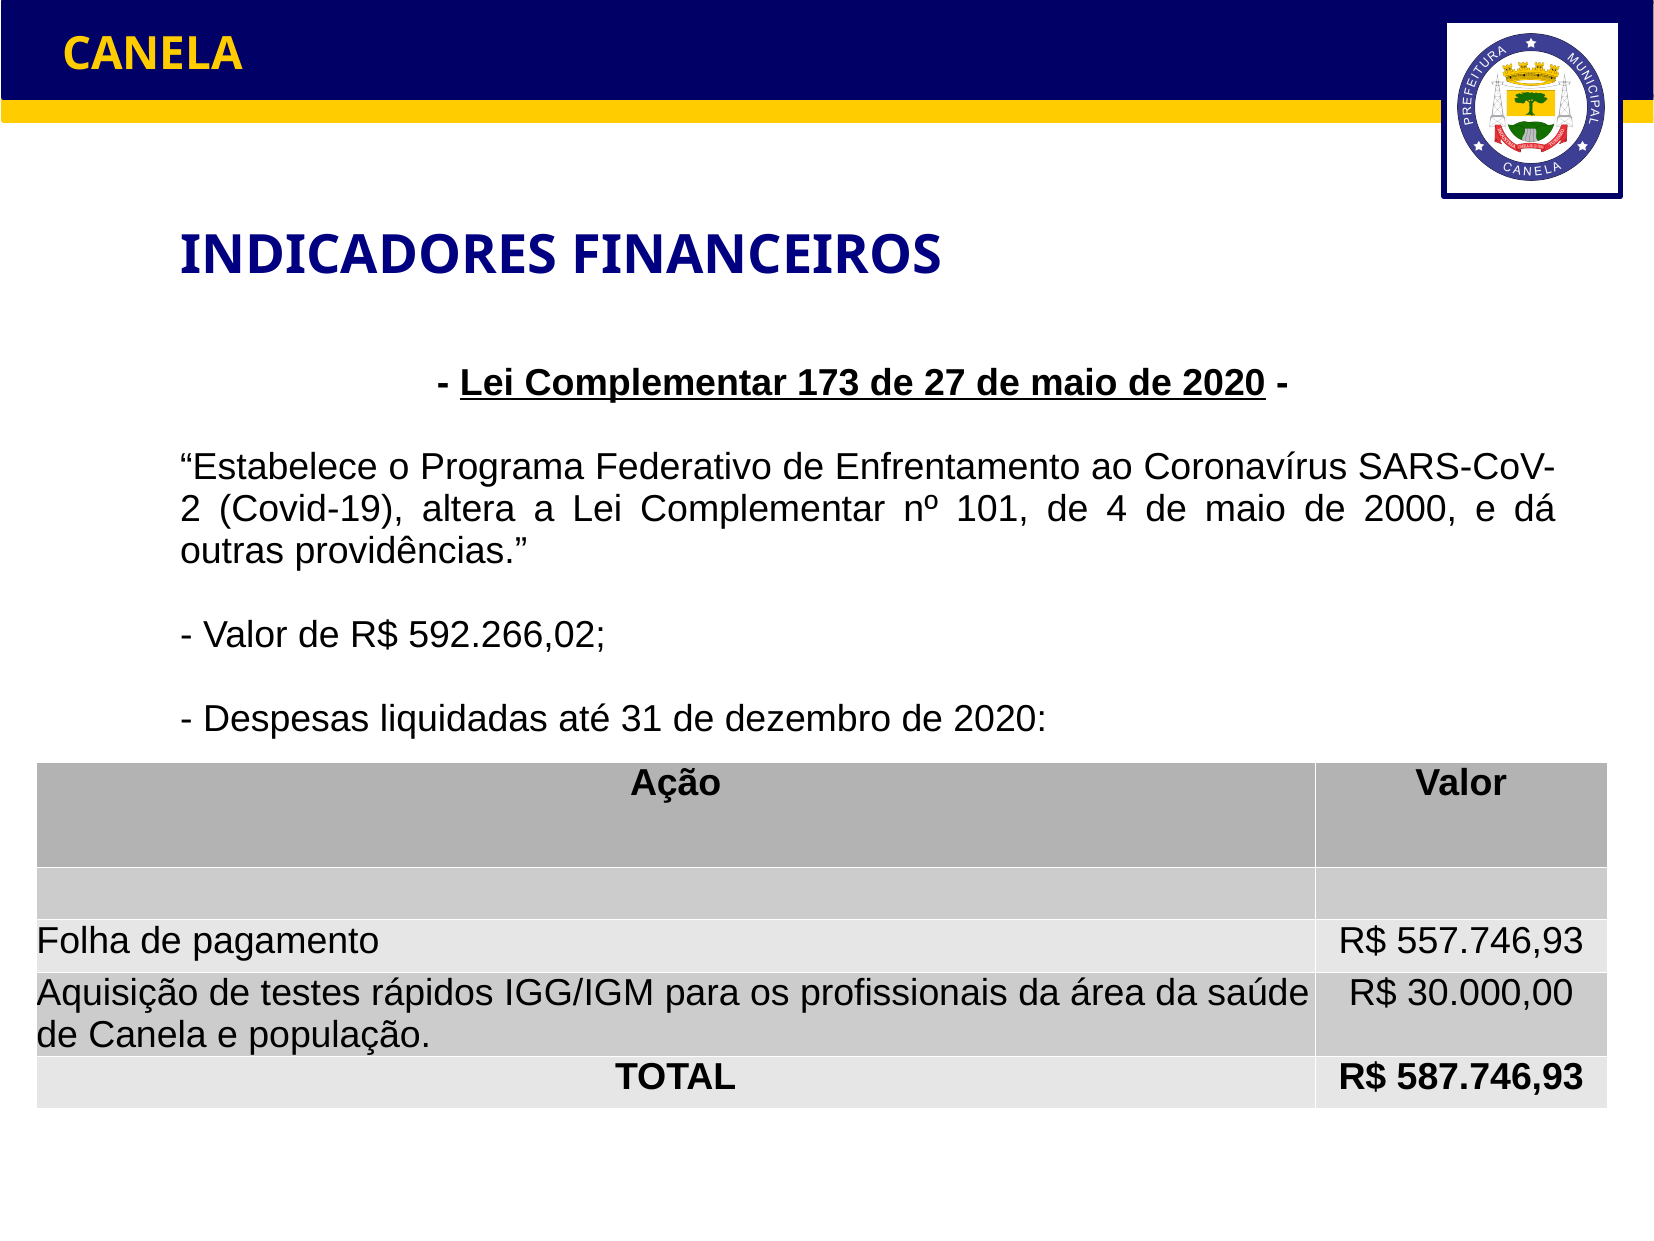

CANELA
CANELA
INDICADORES FINANCEIROS
- Lei Complementar 173 de 27 de maio de 2020 -
“Estabelece o Programa Federativo de Enfrentamento ao Coronavírus SARS-CoV-2 (Covid-19), altera a Lei Complementar nº 101, de 4 de maio de 2000, e dá outras providências.”
- Valor de R$ 592.266,02;
- Despesas liquidadas até 31 de dezembro de 2020:
| Ação | Valor |
| --- | --- |
| | |
| Folha de pagamento | R$ 557.746,93 |
| Aquisição de testes rápidos IGG/IGM para os profissionais da área da saúde de Canela e população. | R$ 30.000,00 |
| TOTAL | R$ 587.746,93 |